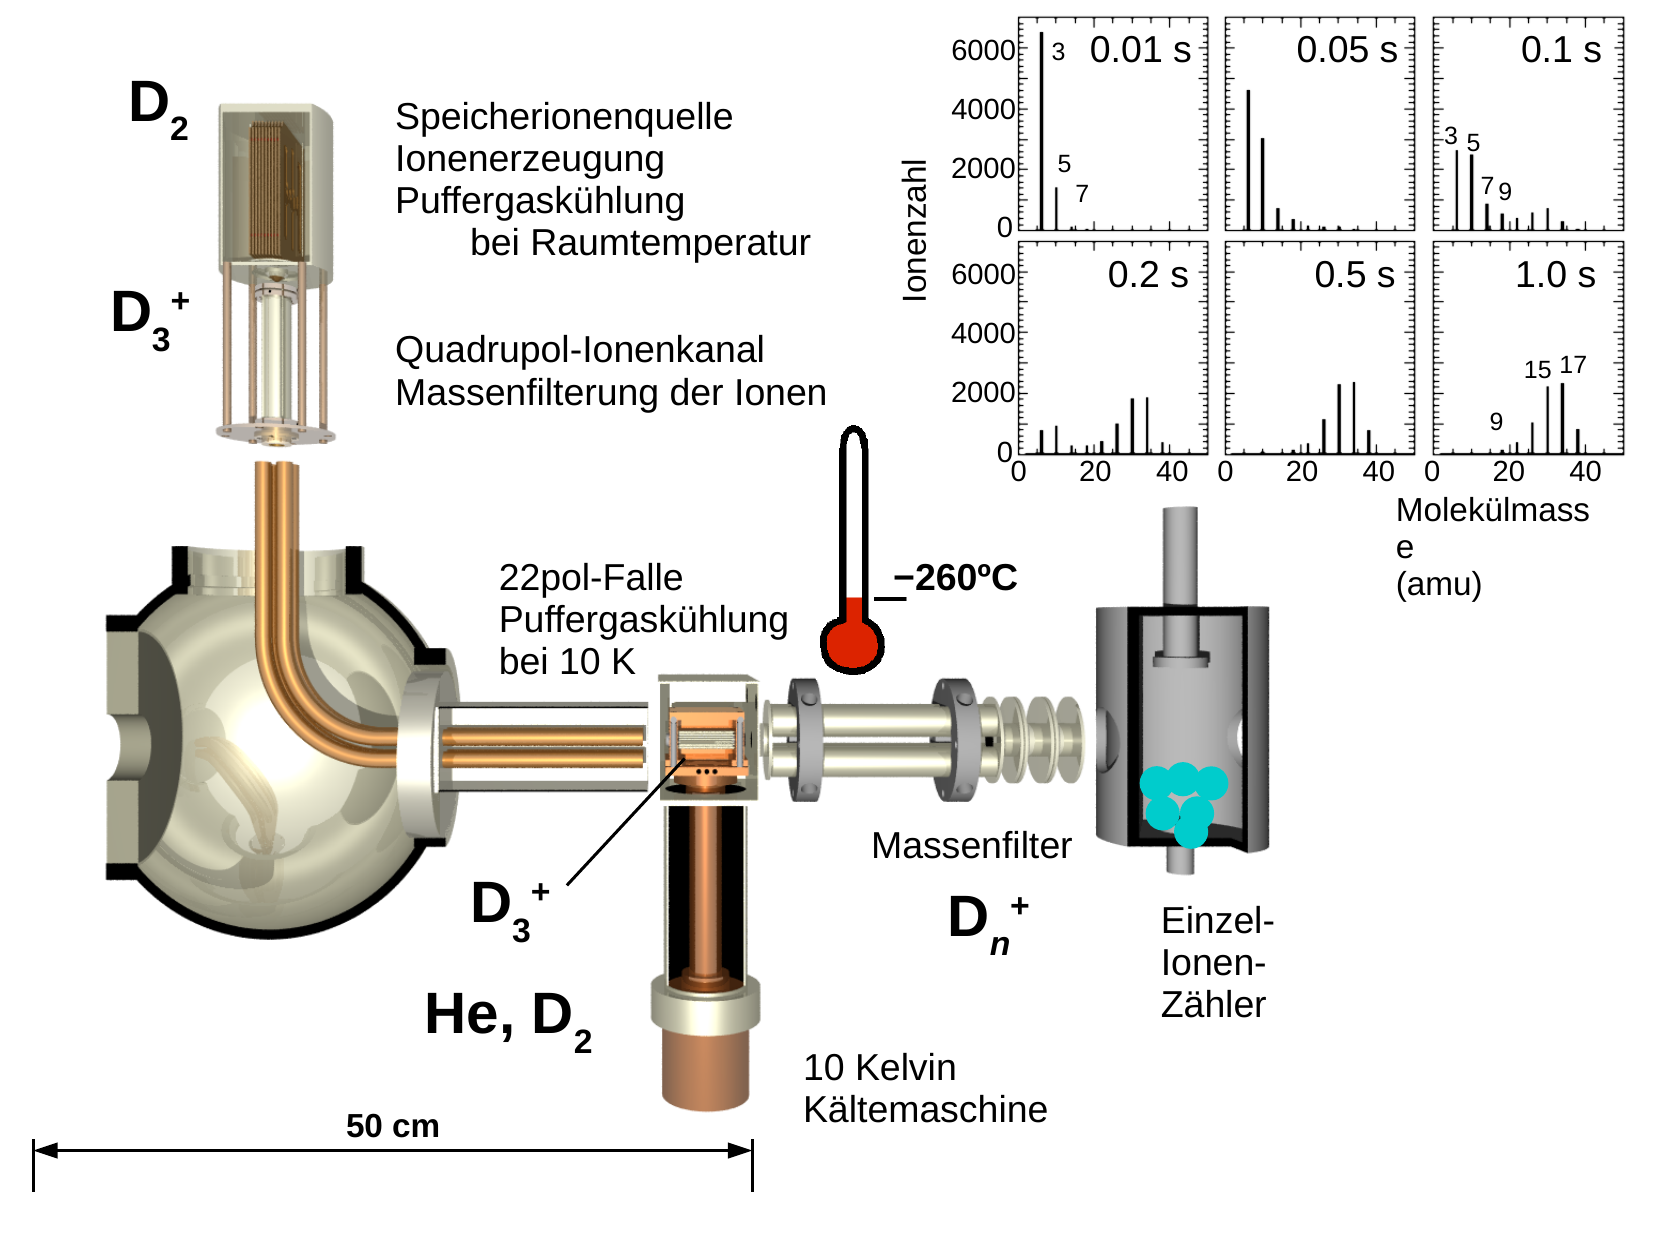

6000
4000
2000
 0
Ionenzahl
6000
4000
2000
 0
 0
20
40
 0
20
40
 0
20
40
Molekülmasse
(amu)
0.01 s
0.05 s
0.1 s
3
3
5
5
7
9
7
0.2 s
0.5 s
1.0 s
17
15
9
D2
Speicherionenquelle
Ionenerzeugung
Puffergaskühlung
	bei Raumtemperatur
D3+
Quadrupol-Ionenkanal
Massenfilterung der Ionen
22pol-Falle
Puffergaskühlung
bei 10 K
Massenfilter
D3+
Dn+
Einzel-Ionen-Zähler
He, D2
10 Kelvin
Kältemaschine
−260ºC